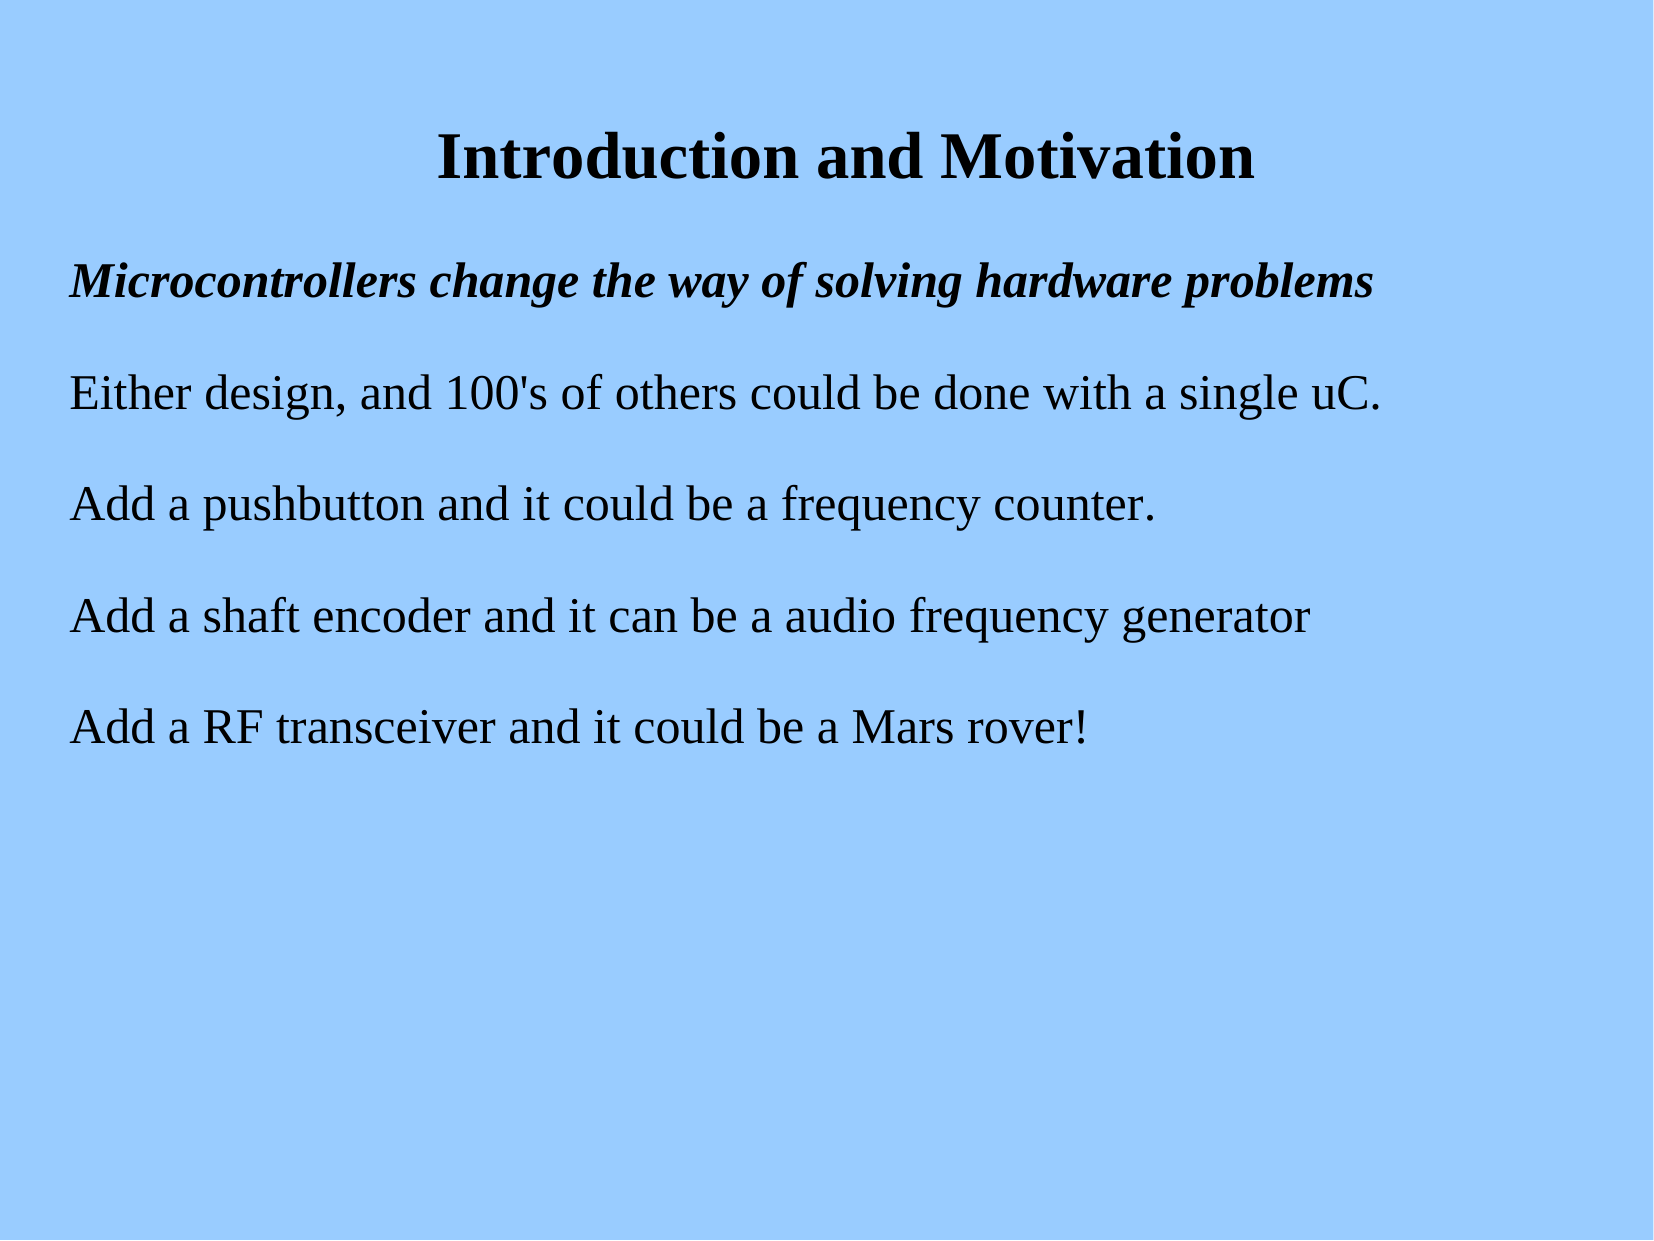

Introduction and Motivation
Microcontrollers change the way of solving hardware problems
Either design, and 100's of others could be done with a single uC.
Add a pushbutton and it could be a frequency counter.
Add a shaft encoder and it can be a audio frequency generator
Add a RF transceiver and it could be a Mars rover!